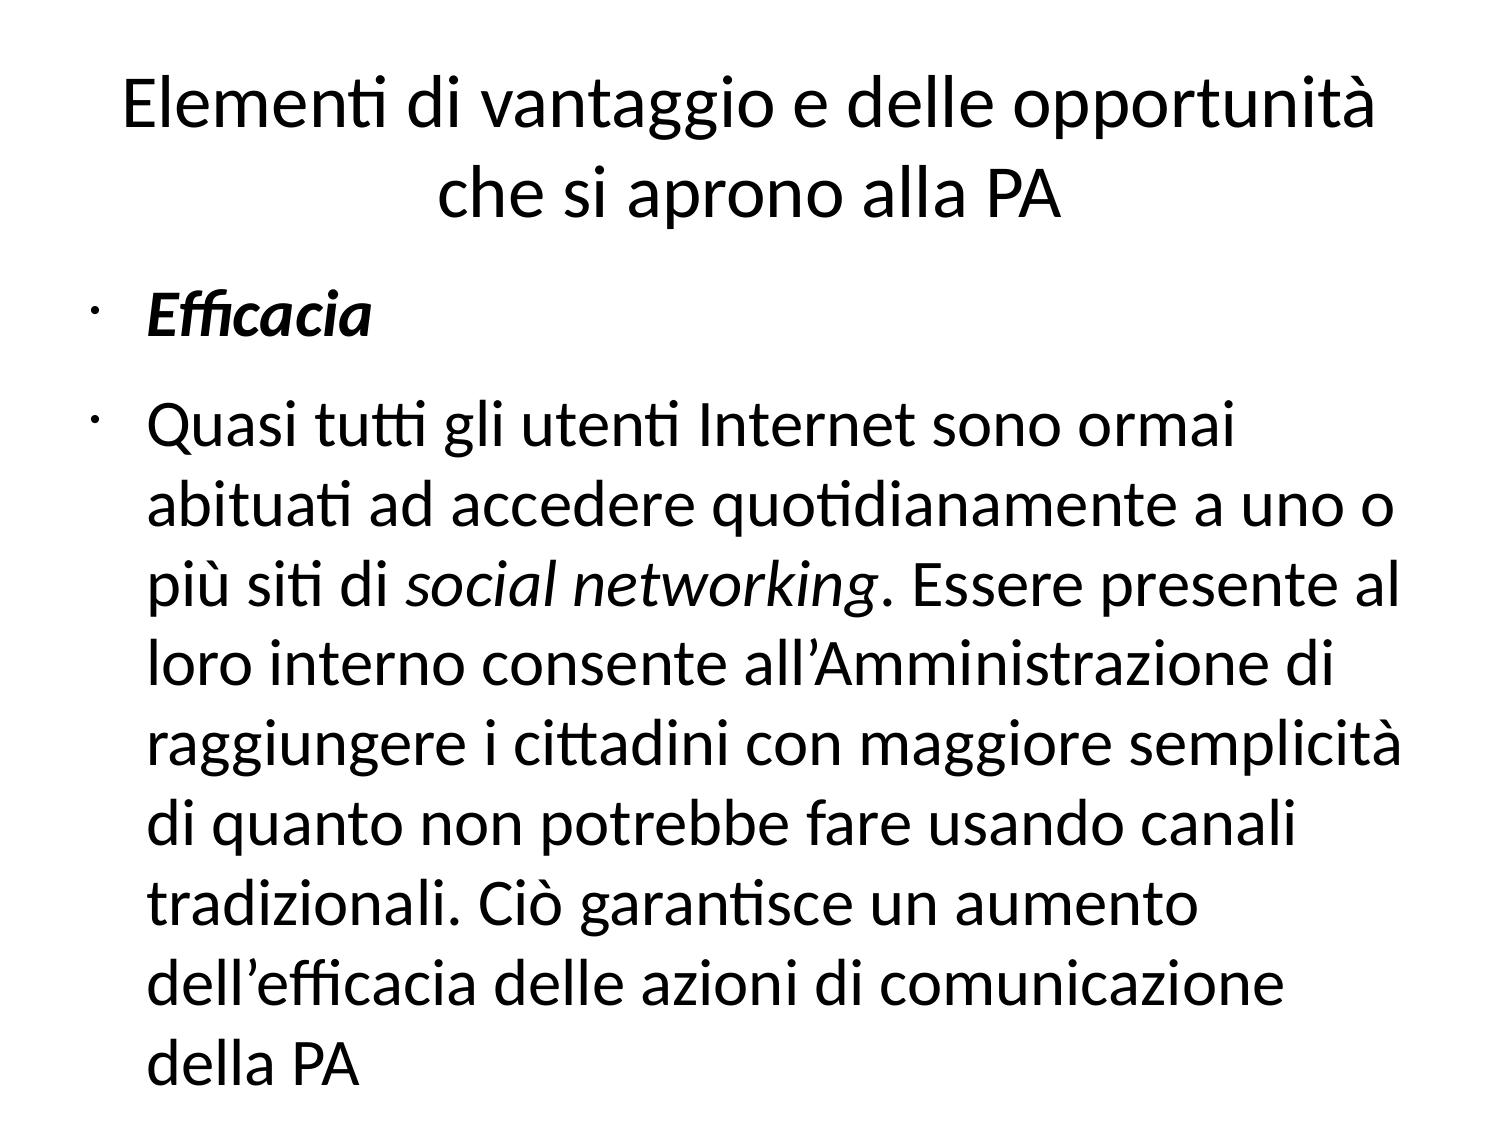

# Elementi di vantaggio e delle opportunità che si aprono alla PA
Efficacia
Quasi tutti gli utenti Internet sono ormai abituati ad accedere quotidianamente a uno o più siti di social networking. Essere presente al loro interno consente all’Amministrazione di raggiungere i cittadini con maggiore semplicità di quanto non potrebbe fare usando canali tradizionali. Ciò garantisce un aumento dell’efficacia delle azioni di comunicazione della PA